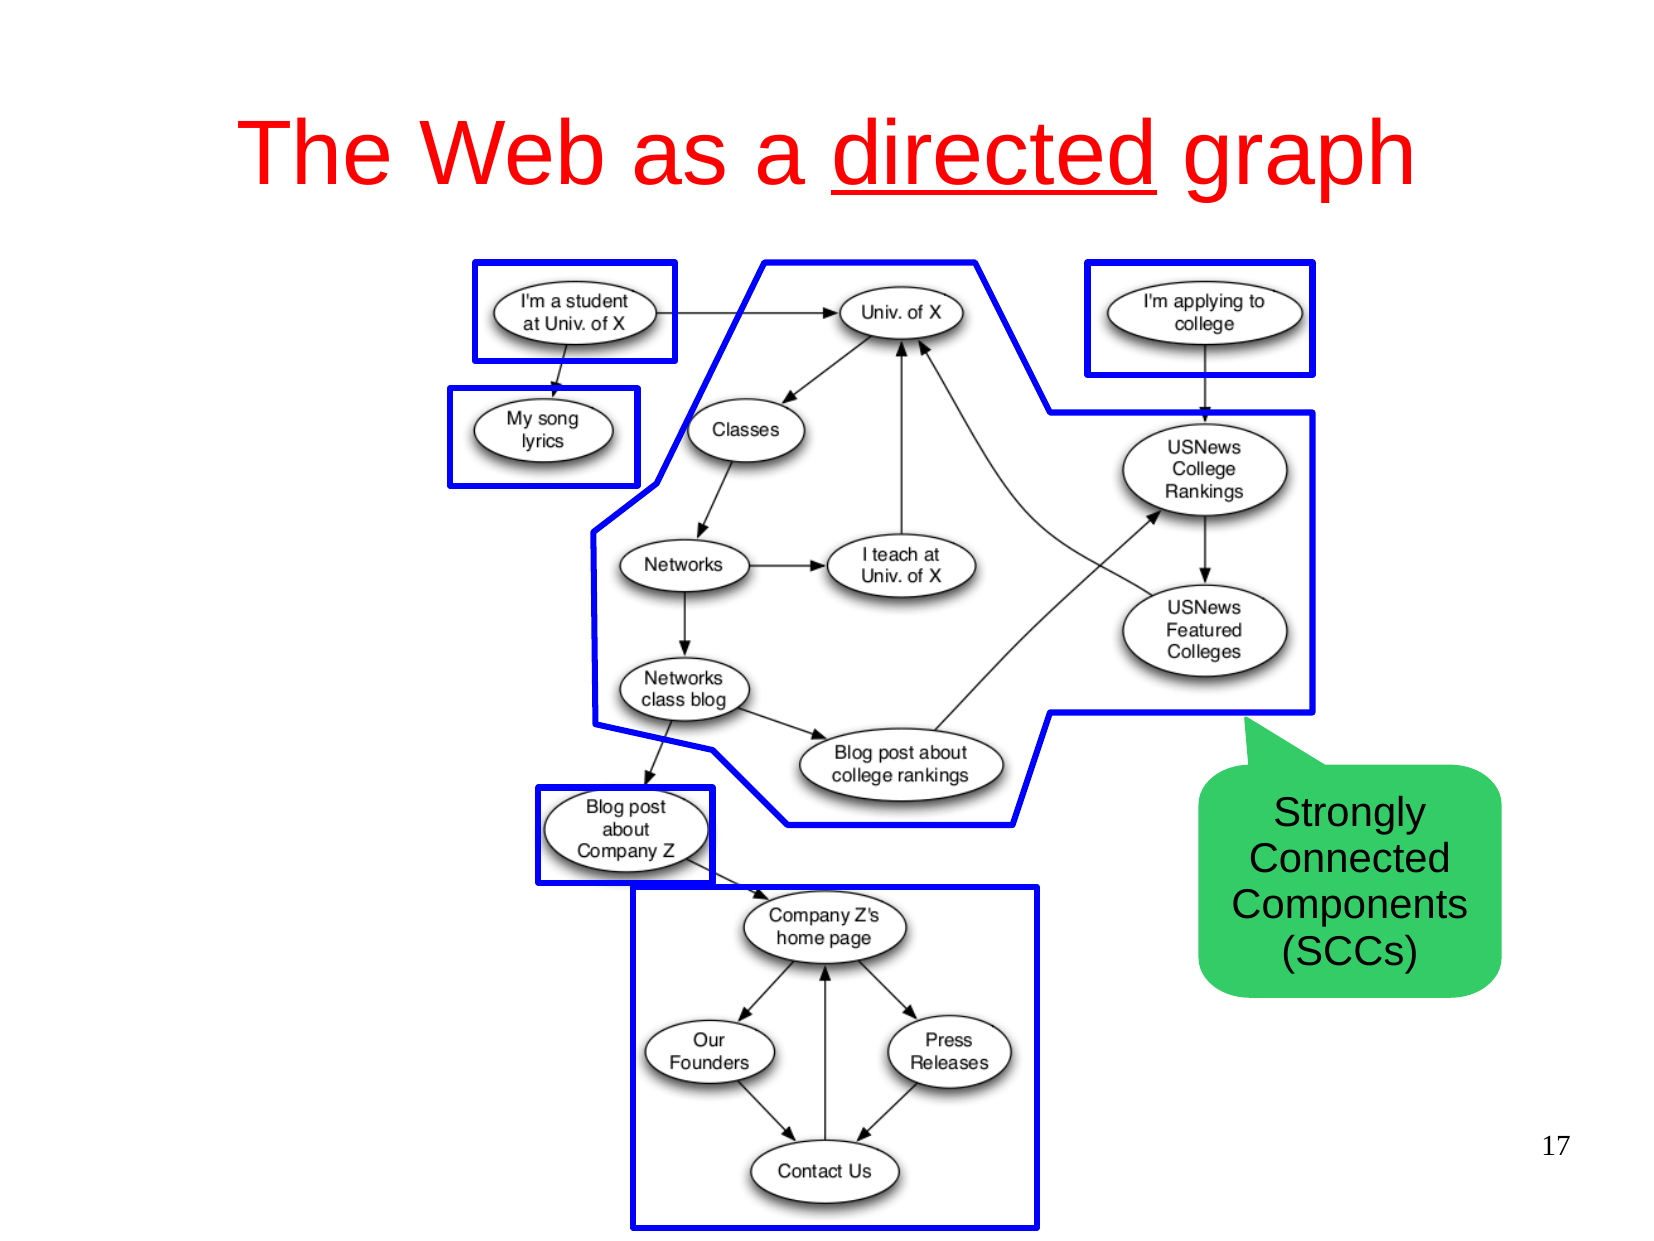

# The Web as a directed graph
Strongly Connected Components (SCCs)
Complex Systems
17